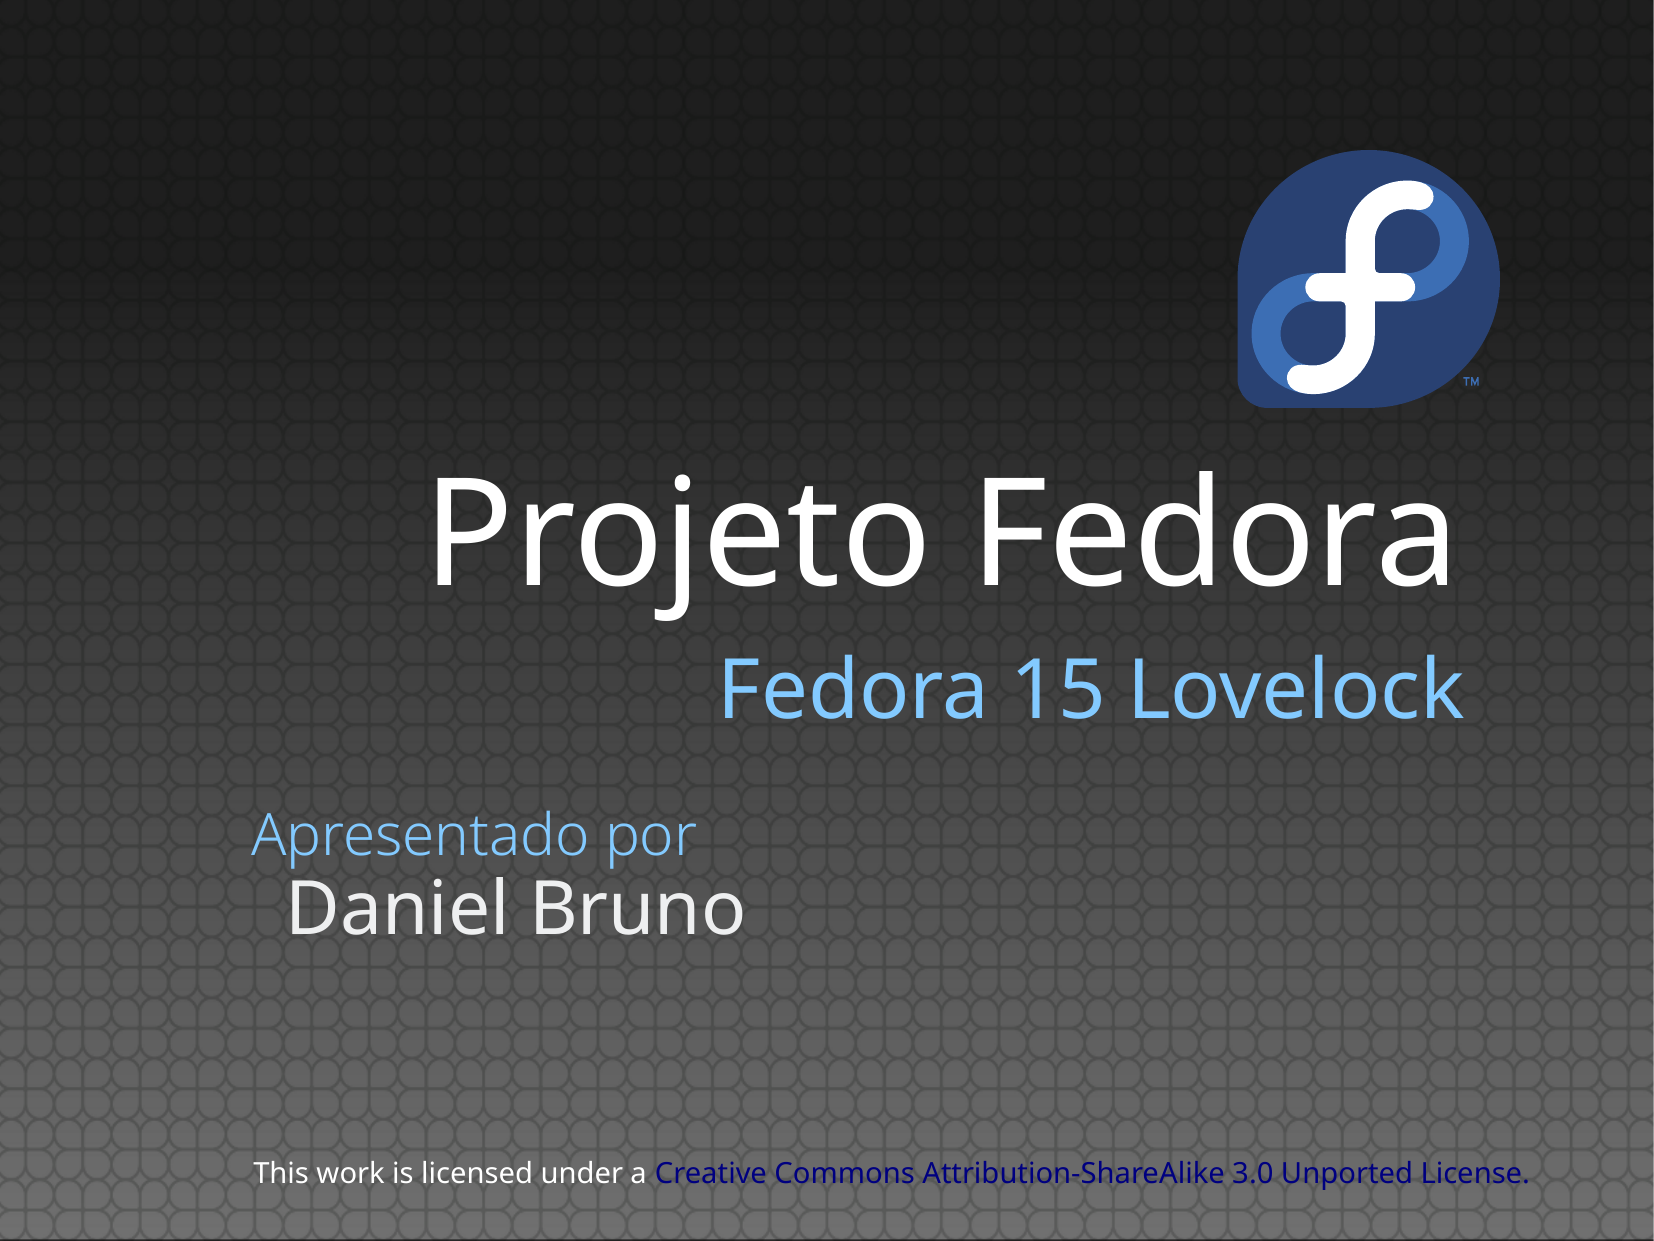

Projeto Fedora
# Fedora 15 Lovelock
Apresentado por
Daniel Bruno
This work is licensed under a Creative Commons Attribution-ShareAlike 3.0 Unported License.